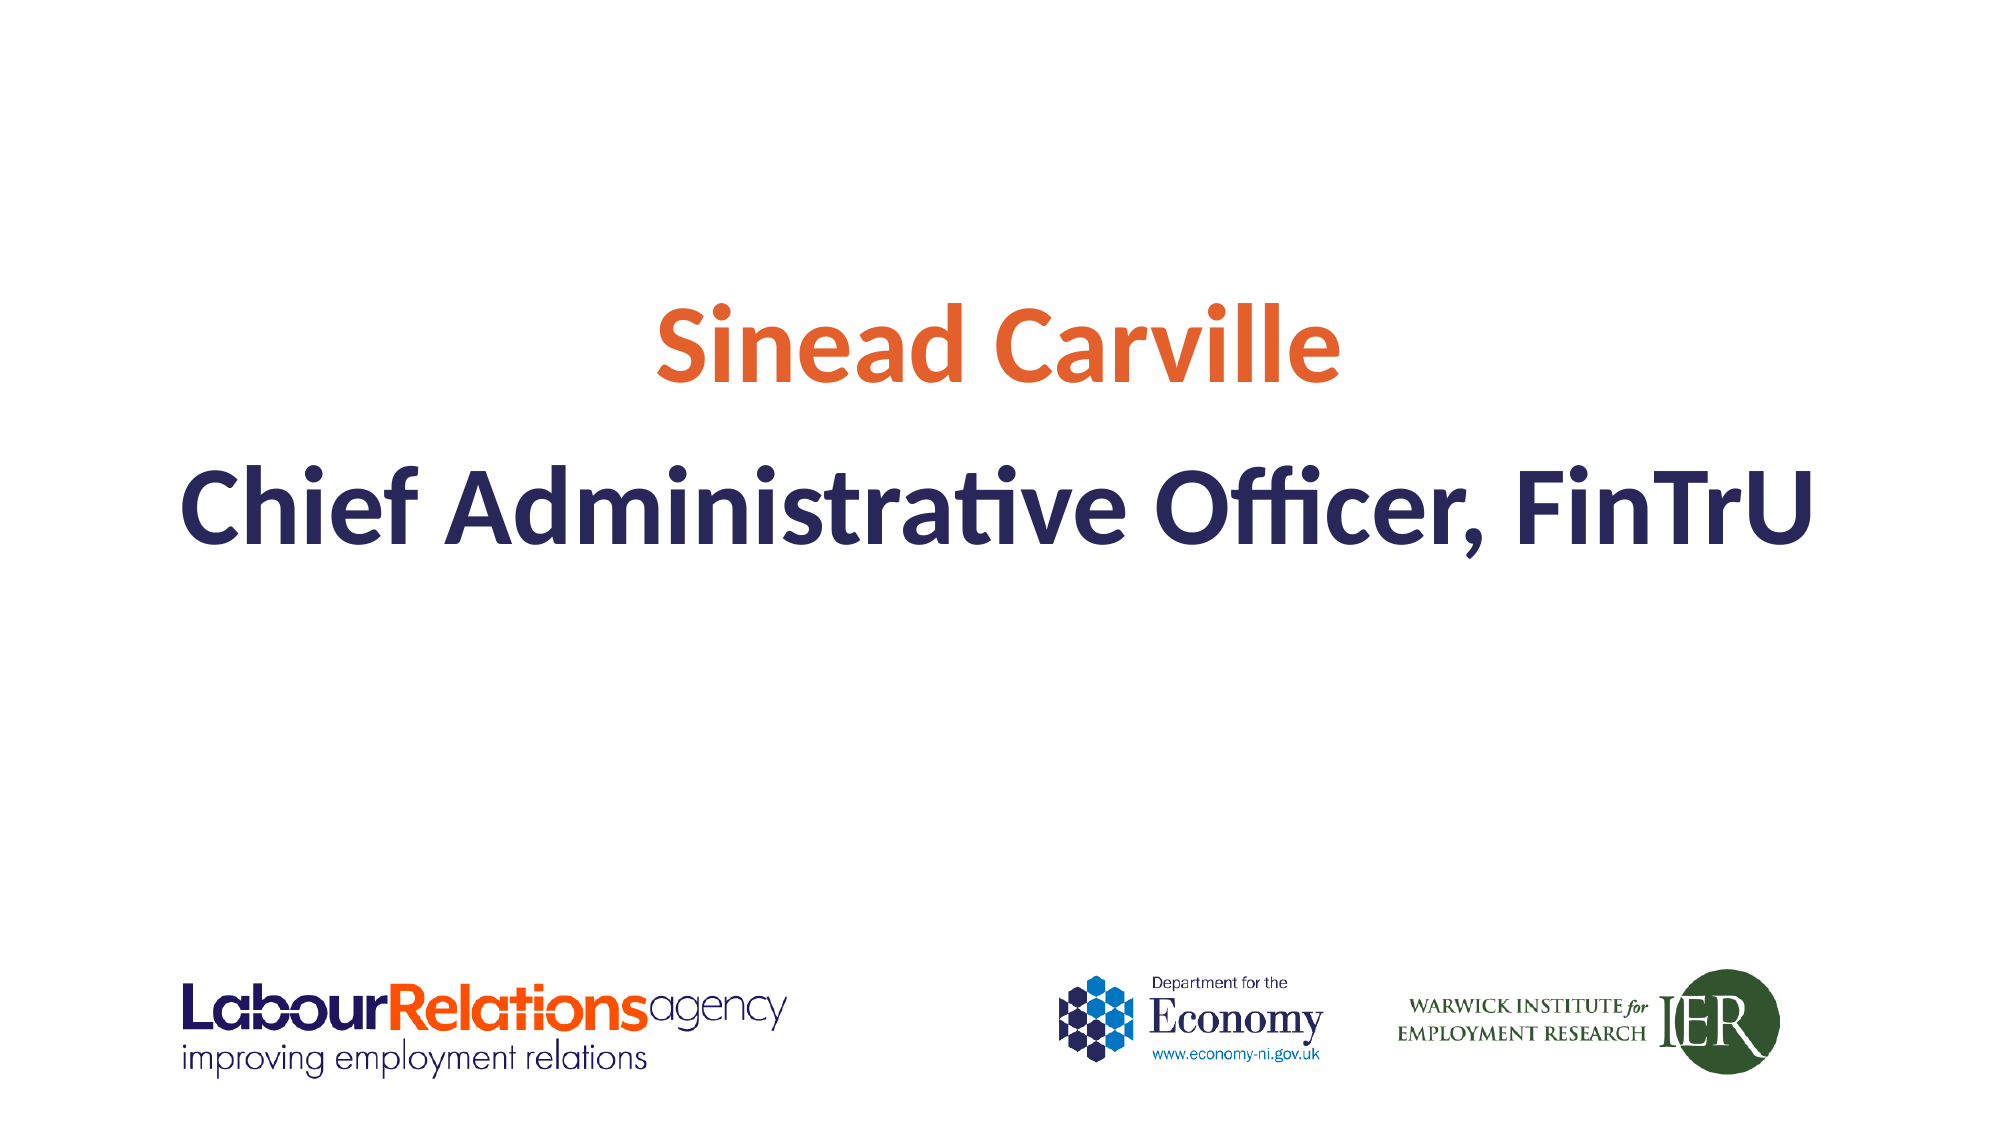

#
Sinead Carville
Chief Administrative Officer, FinTrU